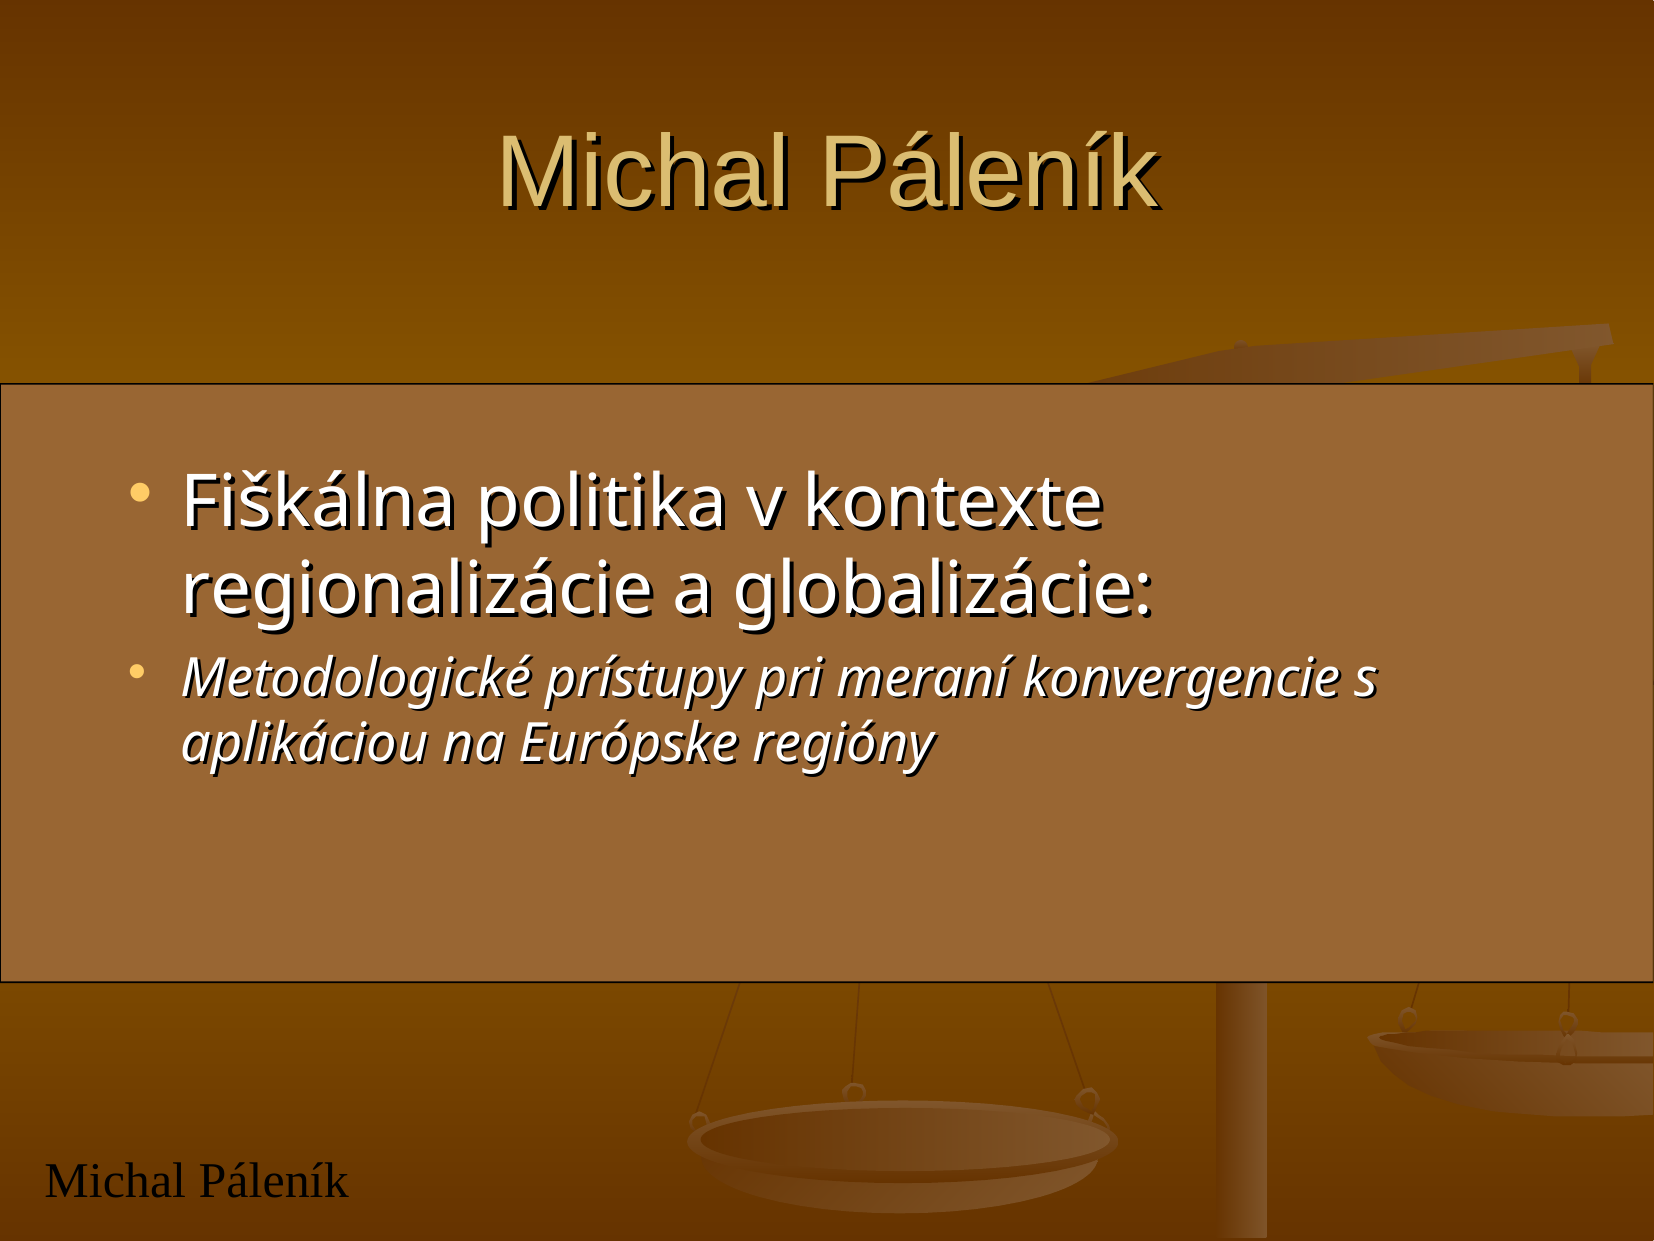

# Michal Páleník
Fiškálna politika v kontexte regionalizácie a globalizácie:
Metodologické prístupy pri meraní konvergencie s aplikáciou na Európske regióny